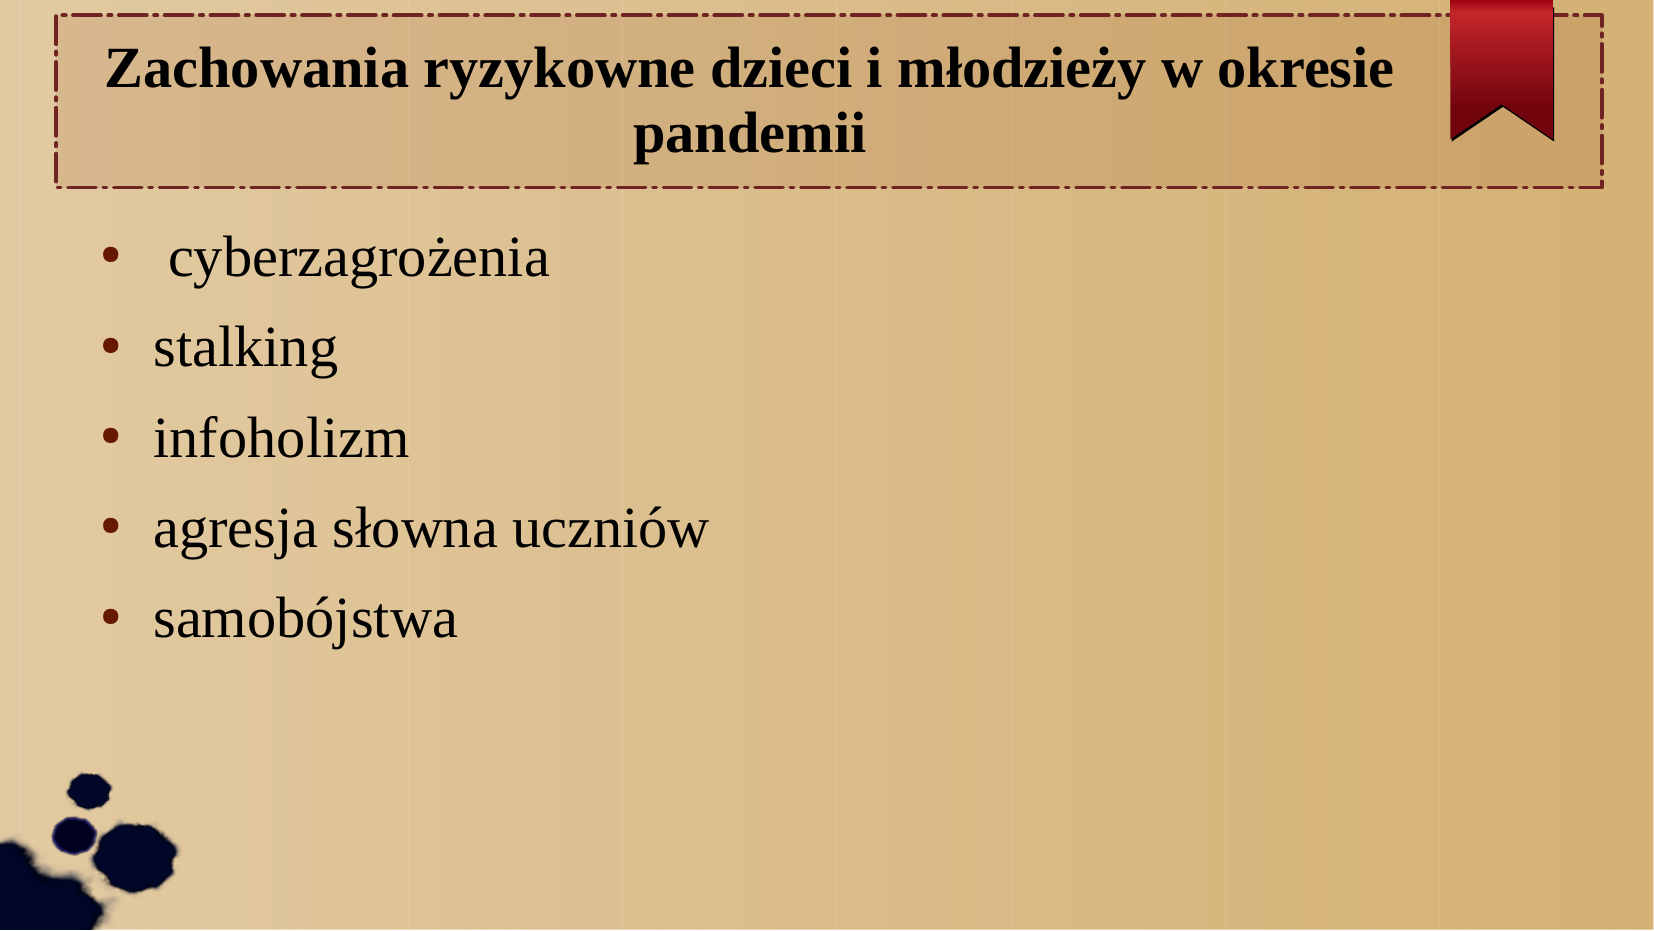

# Zachowania ryzykowne dzieci i młodzieży w okresie pandemii
 cyberzagrożenia
stalking
infoholizm
agresja słowna uczniów
samobójstwa